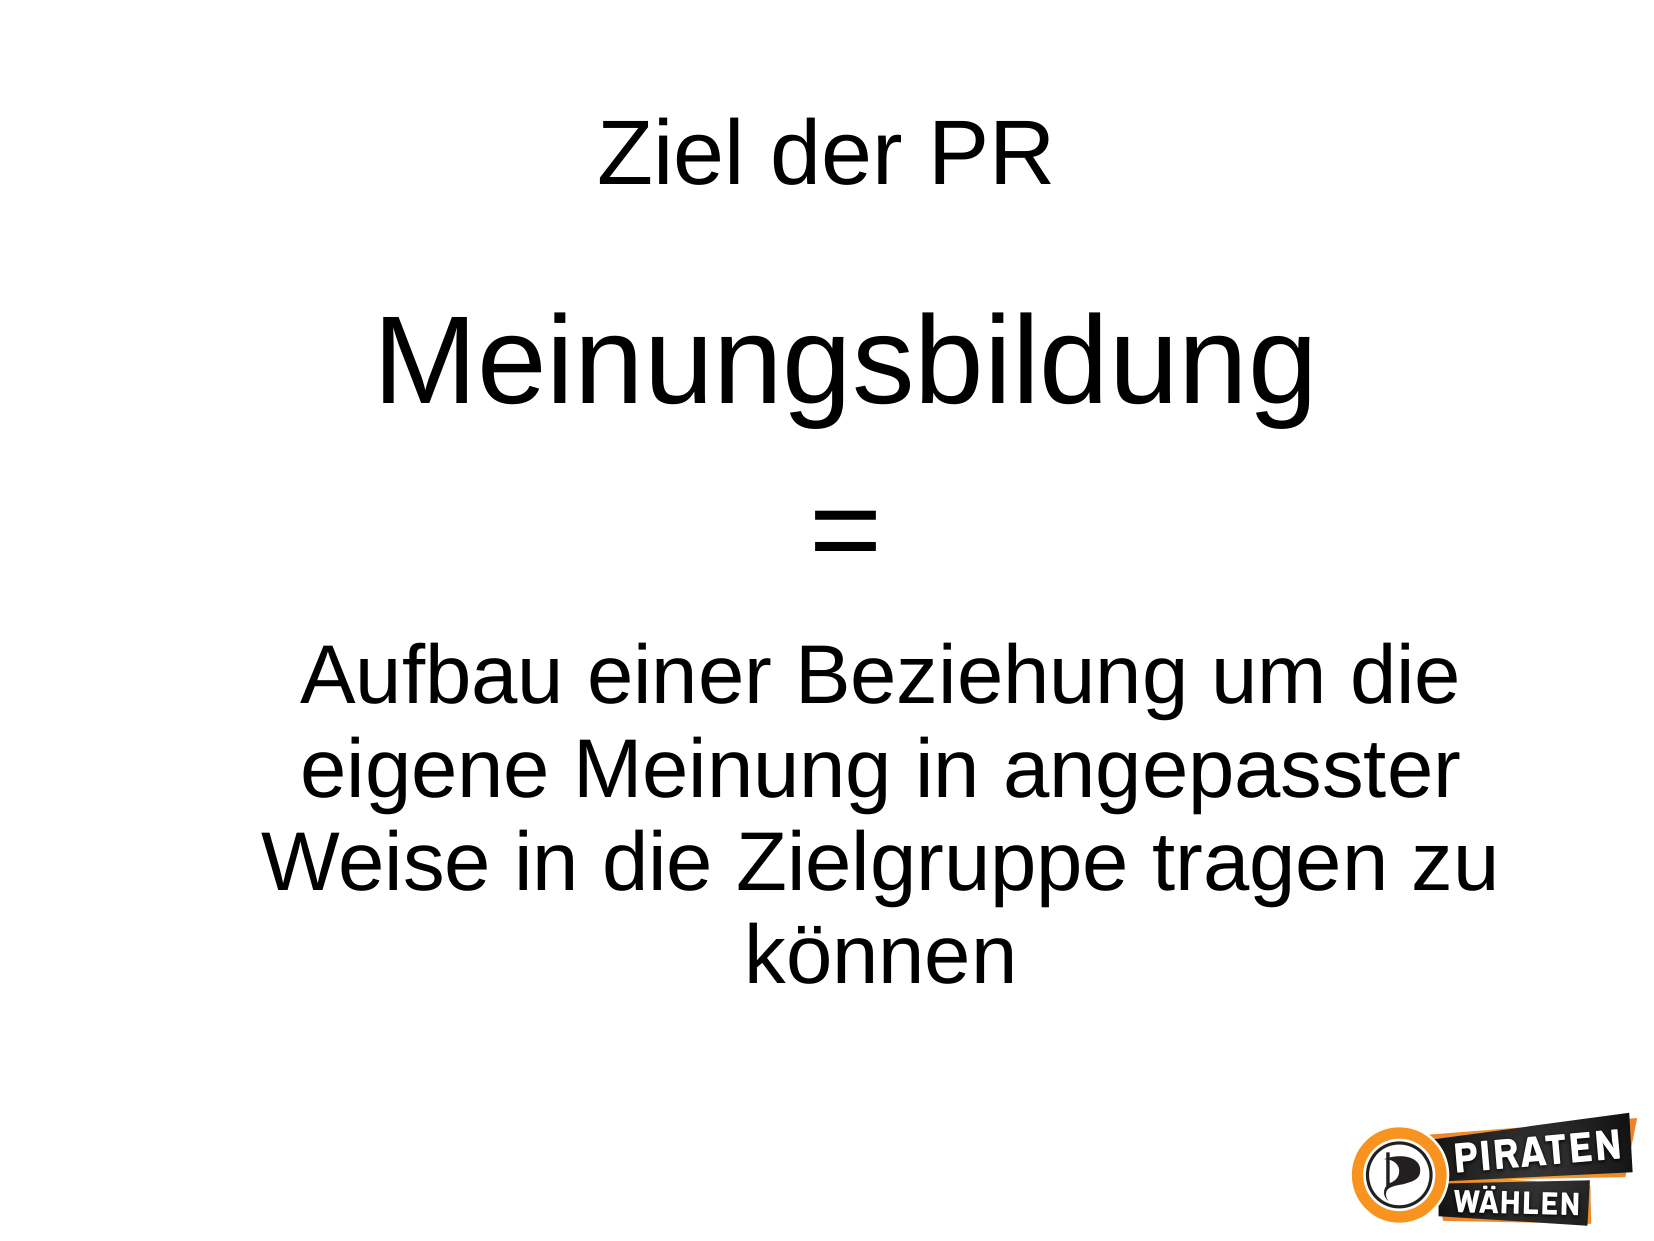

# Ziel der PR
Meinungsbildung
=
Aufbau einer Beziehung um die eigene Meinung in angepasster Weise in die Zielgruppe tragen zu können